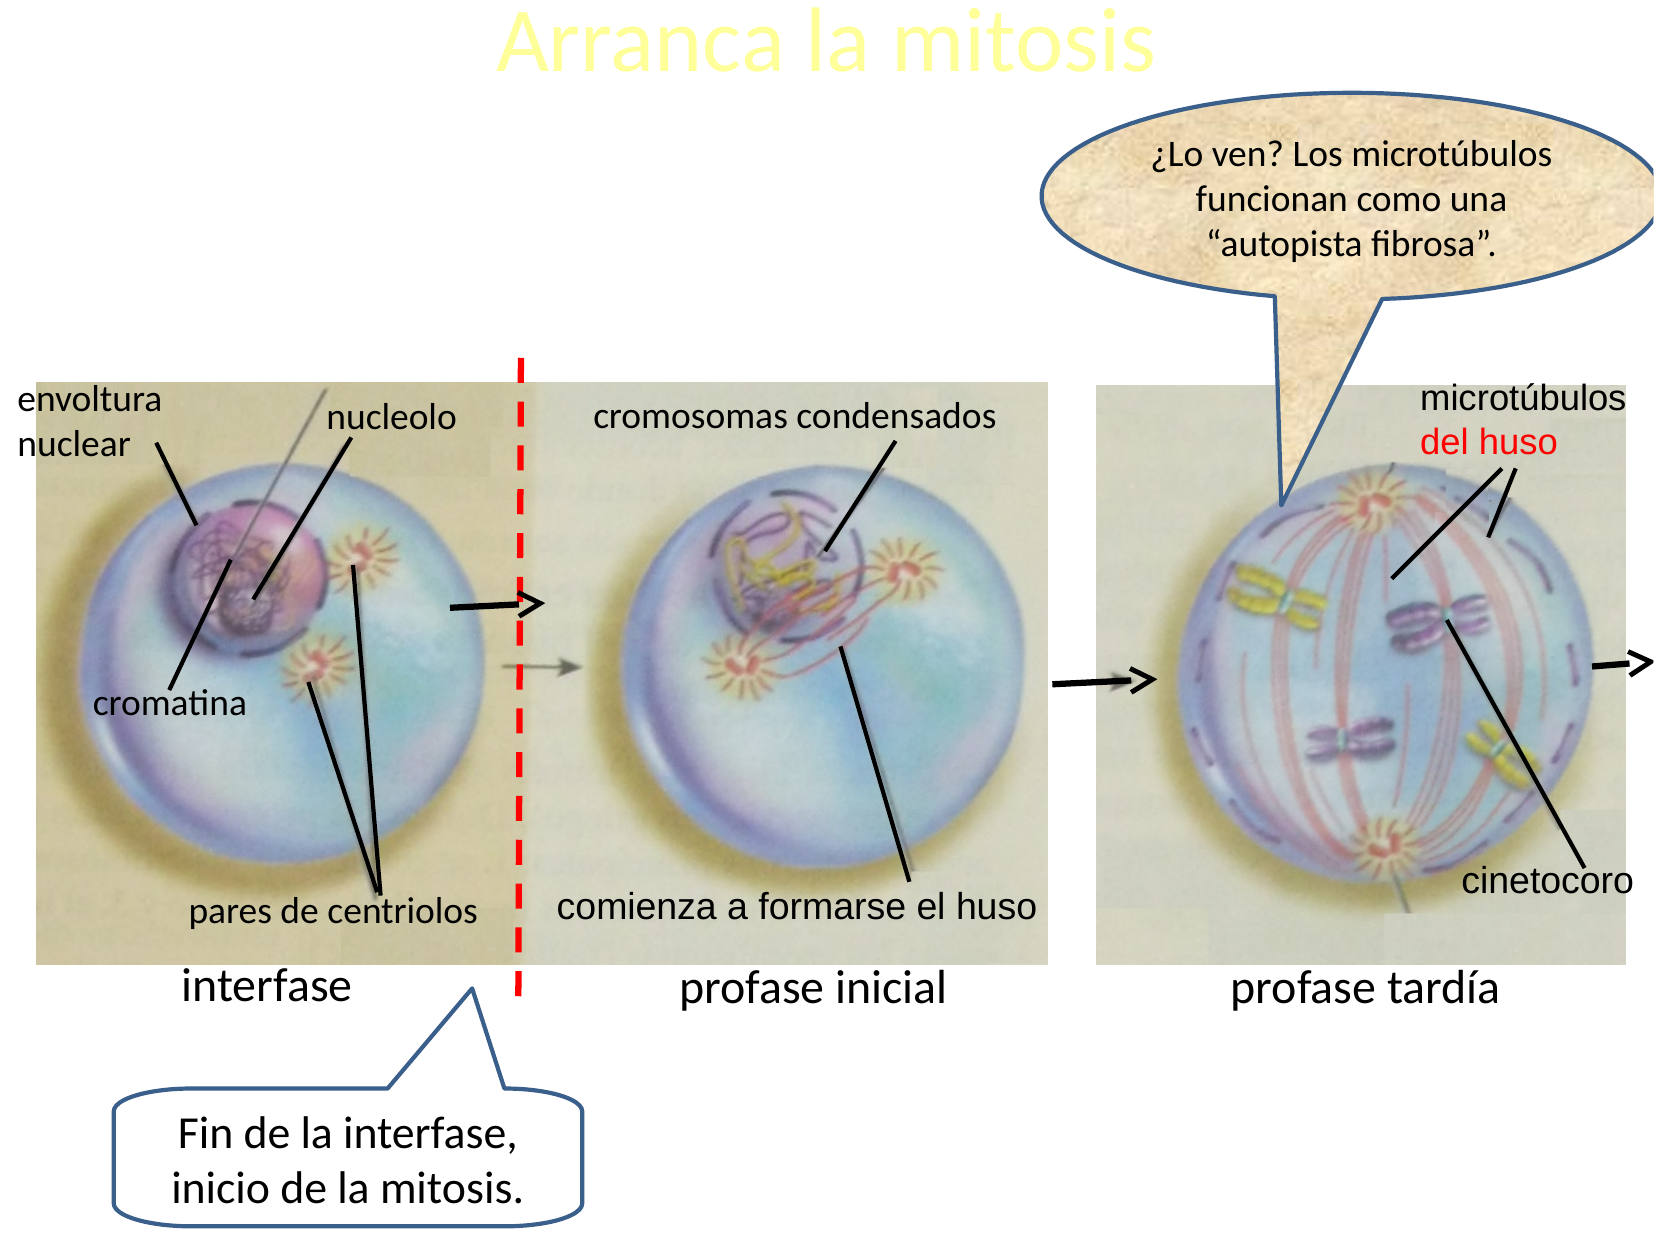

# Arranca la mitosis
¿Lo ven? Los microtúbulos funcionan como una “autopista fibrosa”.
microtúbulos del huso
polo del huso
cinetocoro
profase tardía
envoltura nuclear
cromosomas condensados
nucleolo
comienza a formarse el huso
cromatina
pares de centriolos
interfase
profase inicial
Fin de la interfase, inicio de la mitosis.